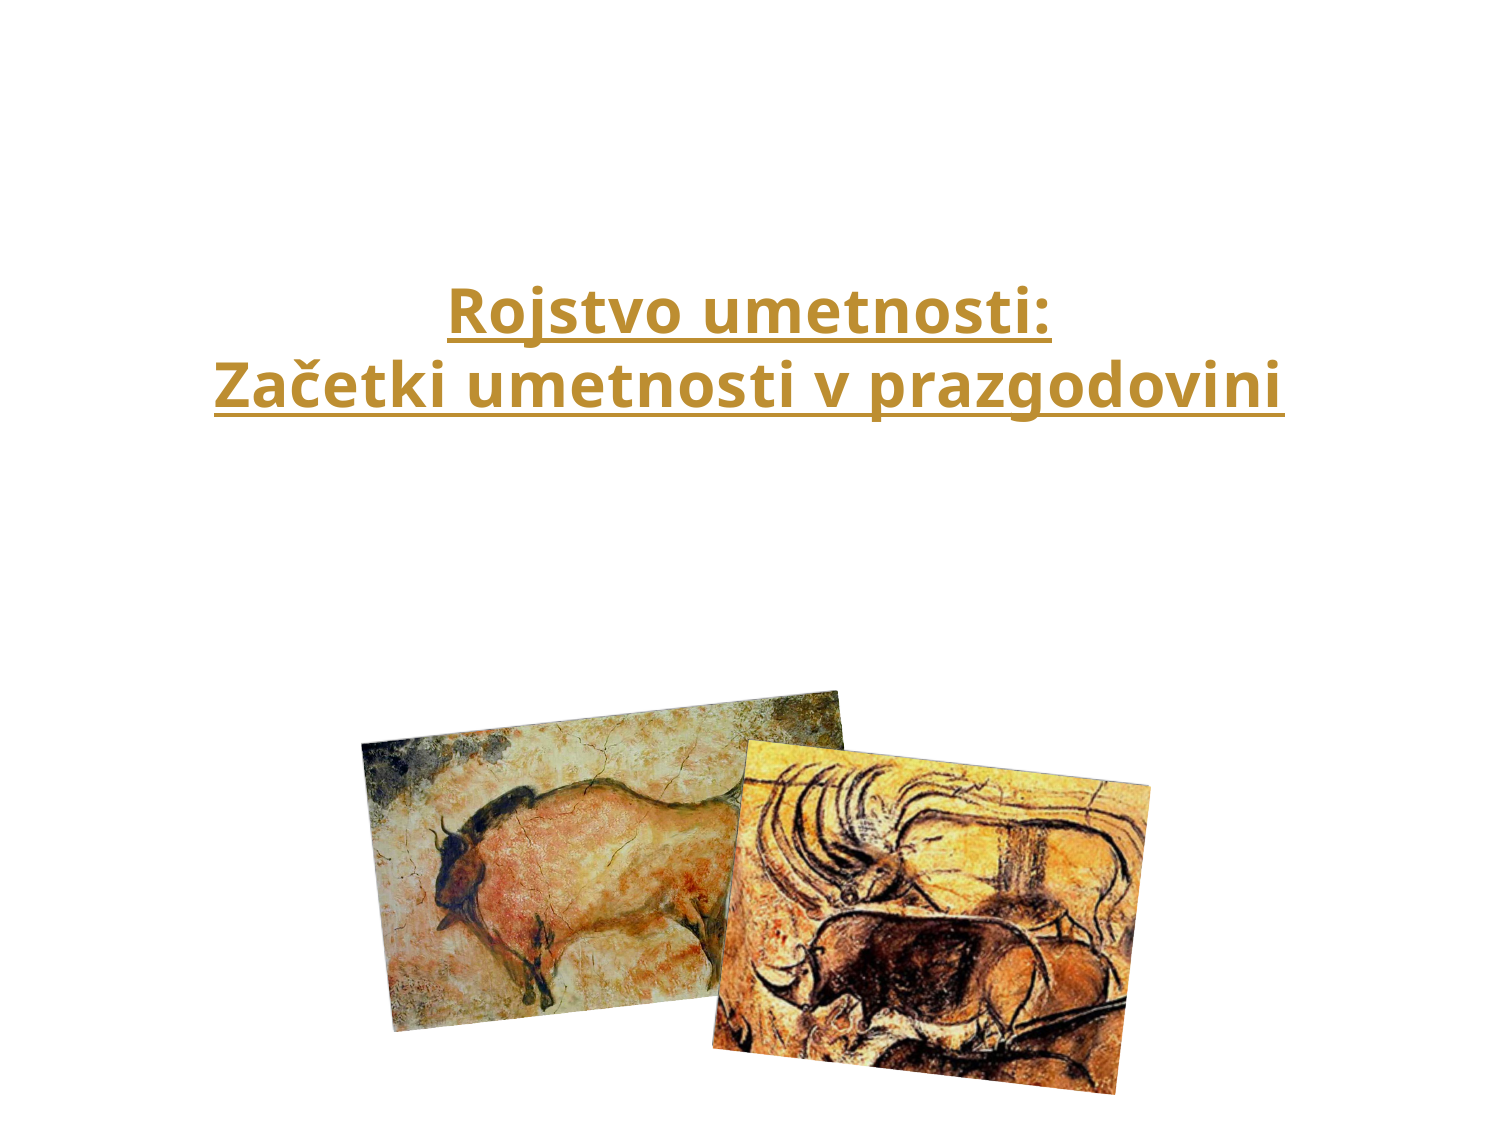

# Rojstvo umetnosti: Začetki umetnosti v prazgodovini